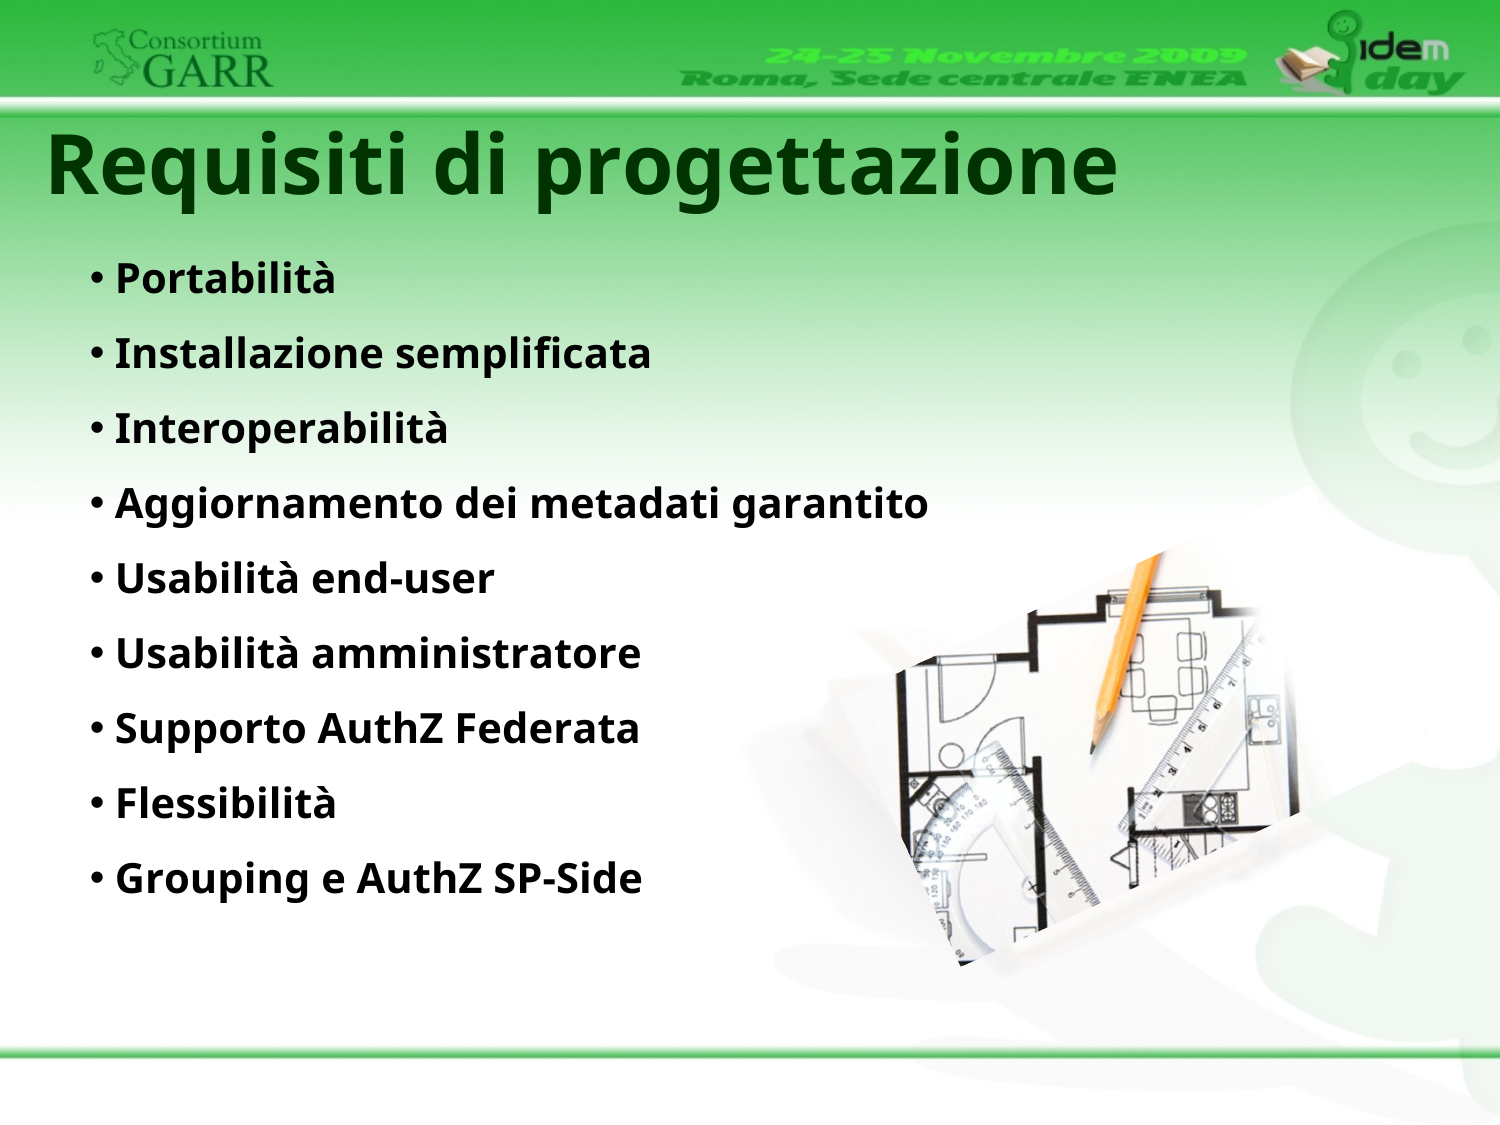

# Requisiti di progettazione
 Portabilità
 Installazione semplificata
 Interoperabilità
 Aggiornamento dei metadati garantito
 Usabilità end-user
 Usabilità amministratore
 Supporto AuthZ Federata
 Flessibilità
 Grouping e AuthZ SP-Side